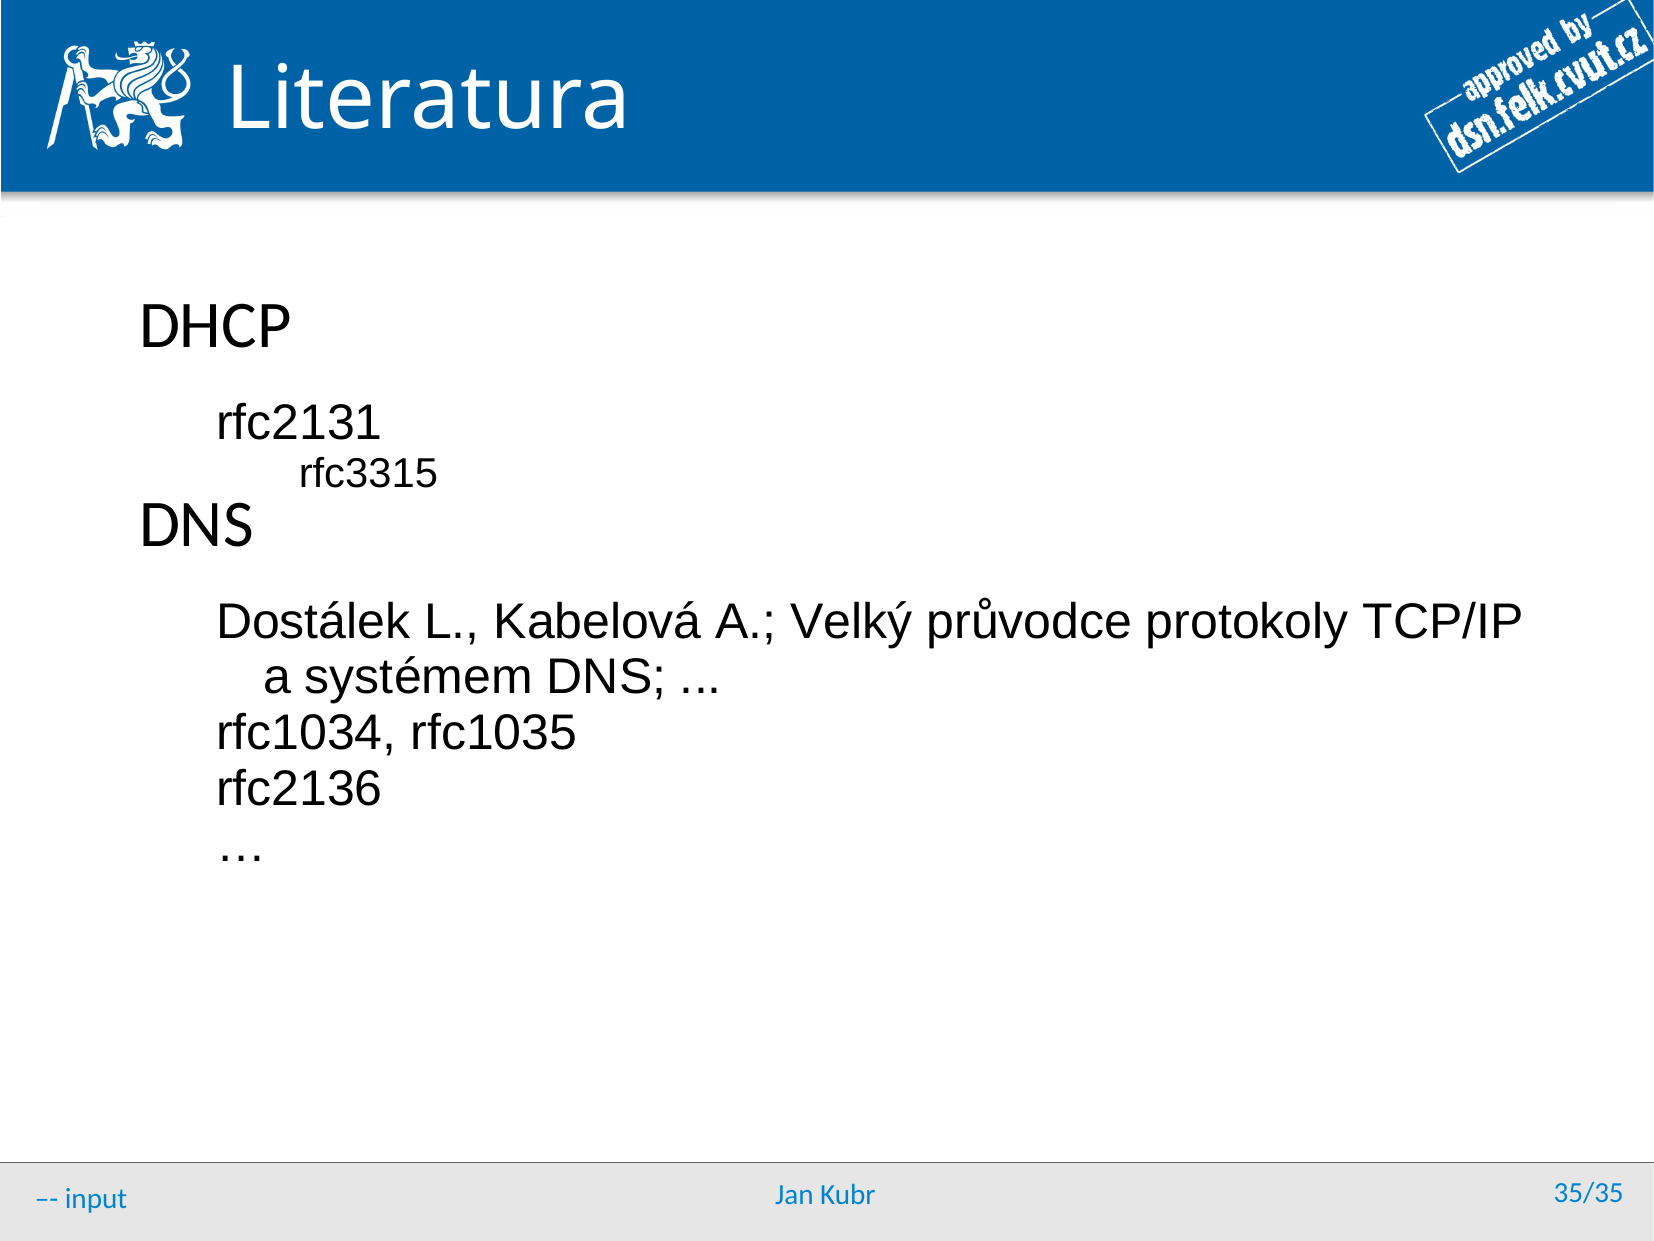

# Literatura
DHCP
rfc2131
rfc3315
DNS
Dostálek L., Kabelová A.; Velký průvodce protokoly TCP/IP a systémem DNS; ...
rfc1034, rfc1035
rfc2136
…
35
Jan Kubr
02/2006